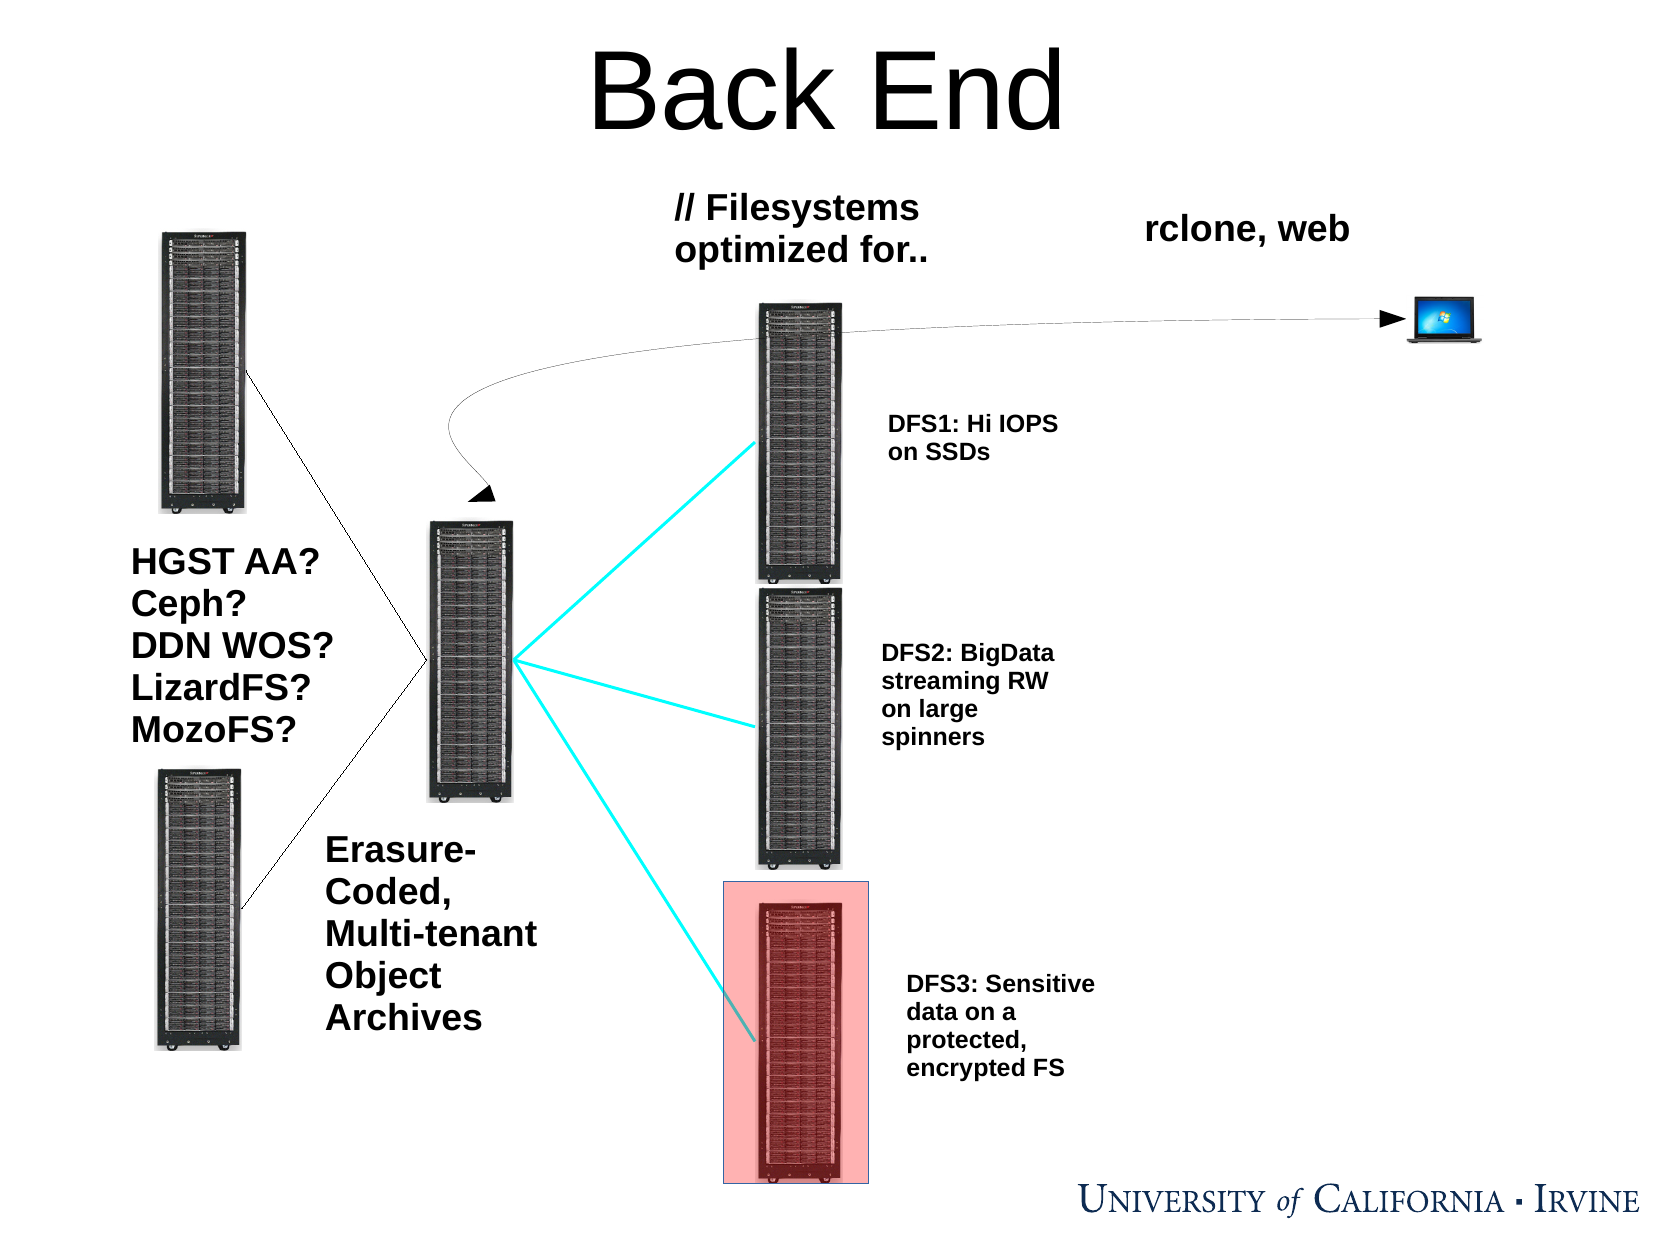

# Back End
// Filesystems
optimized for..
rclone, web
DFS1: Hi IOPS on SSDs
HGST AA?
Ceph?
DDN WOS? LizardFS?
MozoFS?
DFS2: BigData streaming RW
on large spinners
Erasure-Coded,
Multi-tenant
Object Archives
DFS3: Sensitive data on a protected, encrypted FS